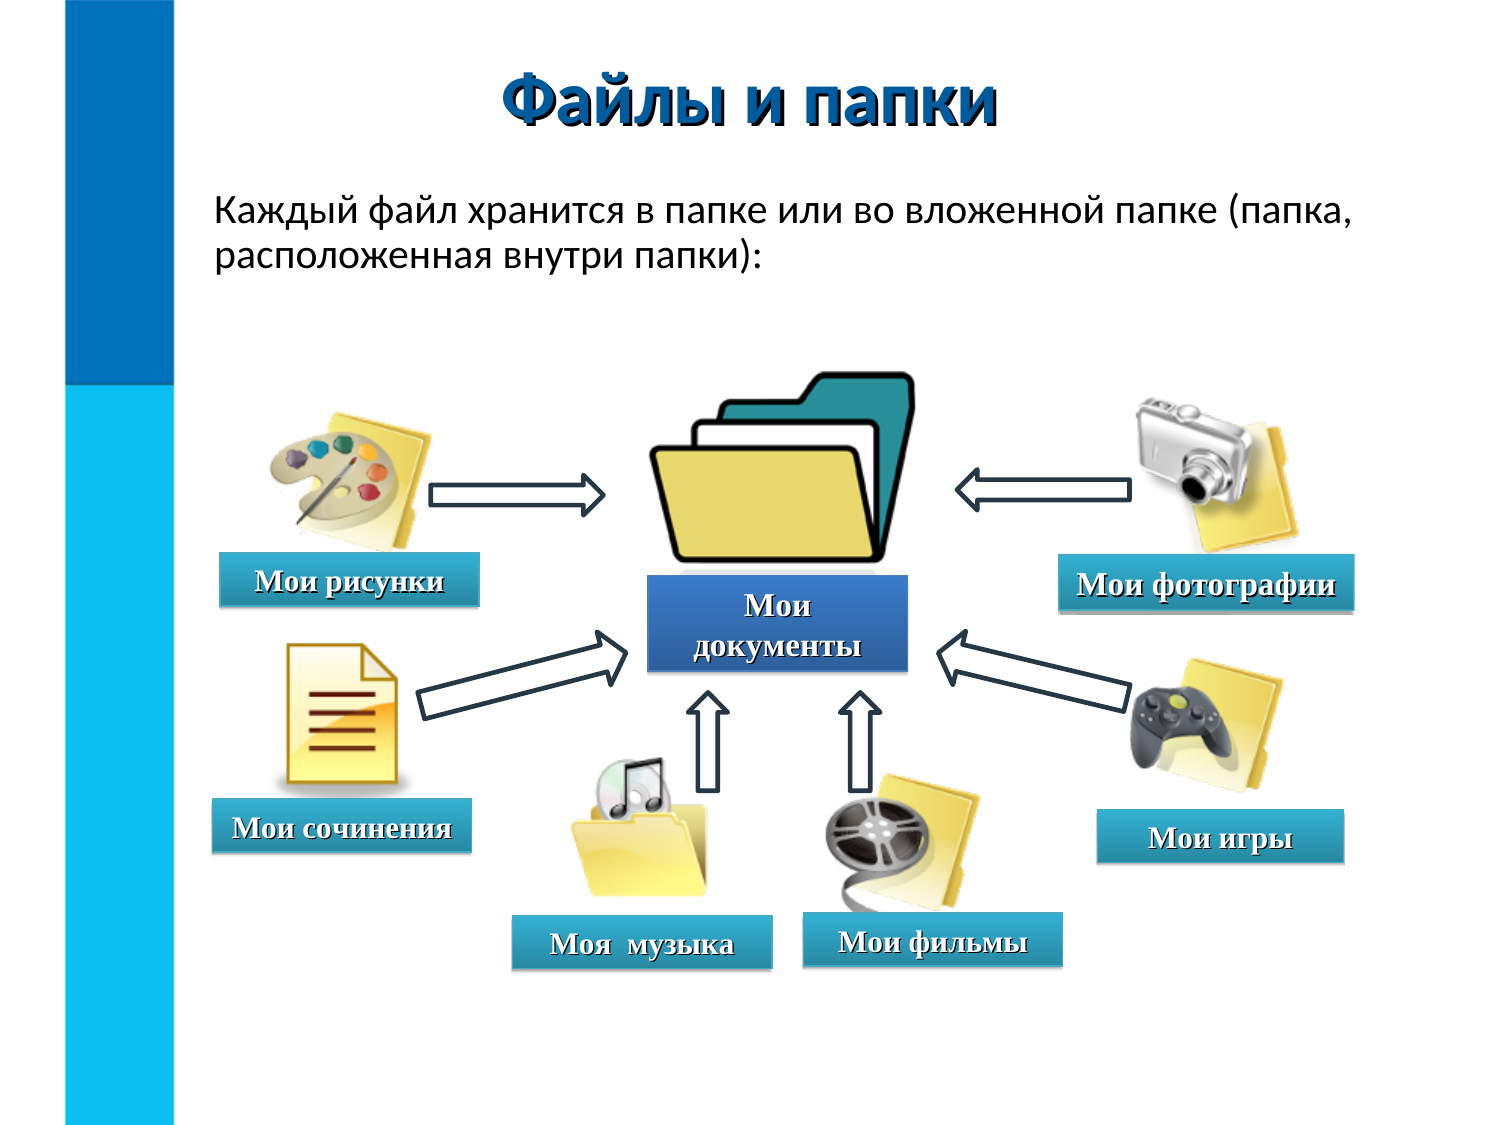

# Файлы и папки
Каждый файл хранится в папке или во вложенной папке (папка, расположенная внутри папки):
Мои документы
Мои фотографии
Мои рисунки
Мои сочинения
Мои игры
Моя музыка
Мои фильмы